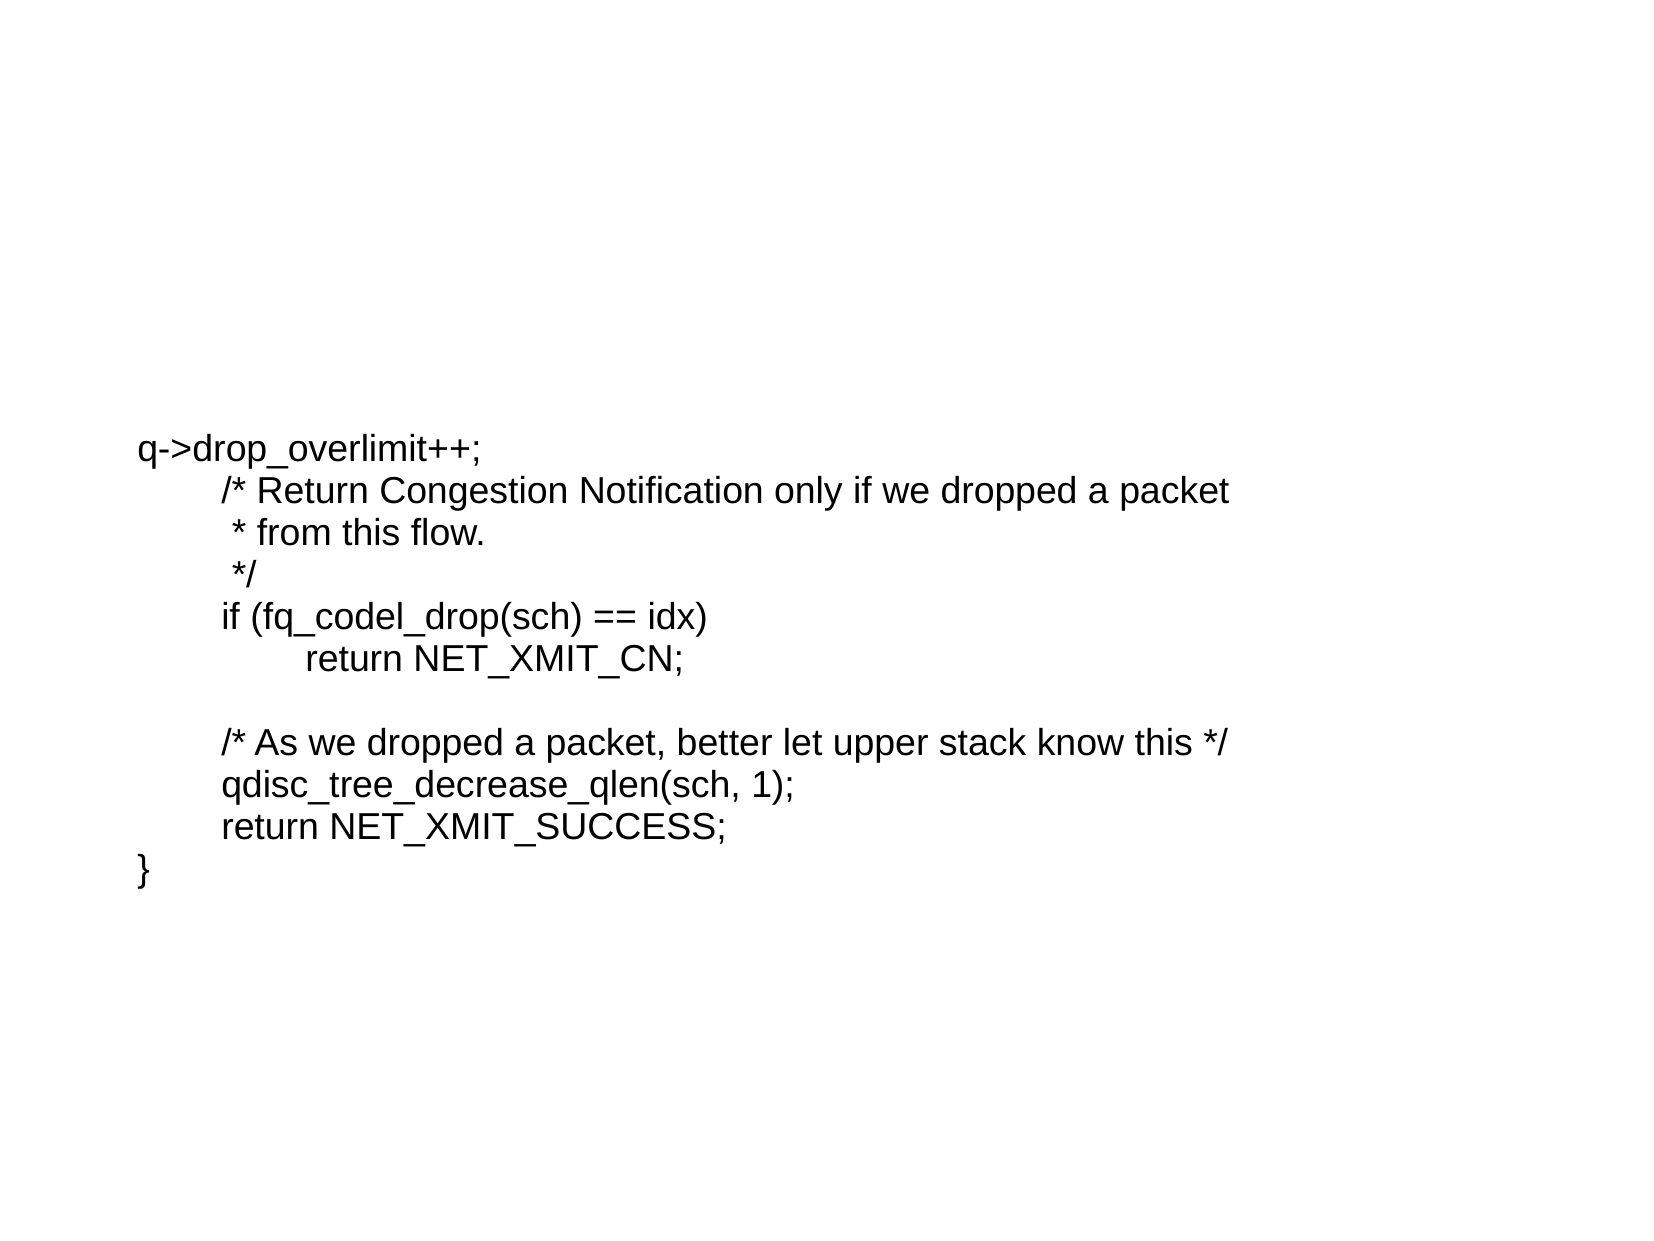

q->drop_overlimit++;
 /* Return Congestion Notification only if we dropped a packet
 * from this flow.
 */
 if (fq_codel_drop(sch) == idx)
 return NET_XMIT_CN;
 /* As we dropped a packet, better let upper stack know this */
 qdisc_tree_decrease_qlen(sch, 1);
 return NET_XMIT_SUCCESS;
}